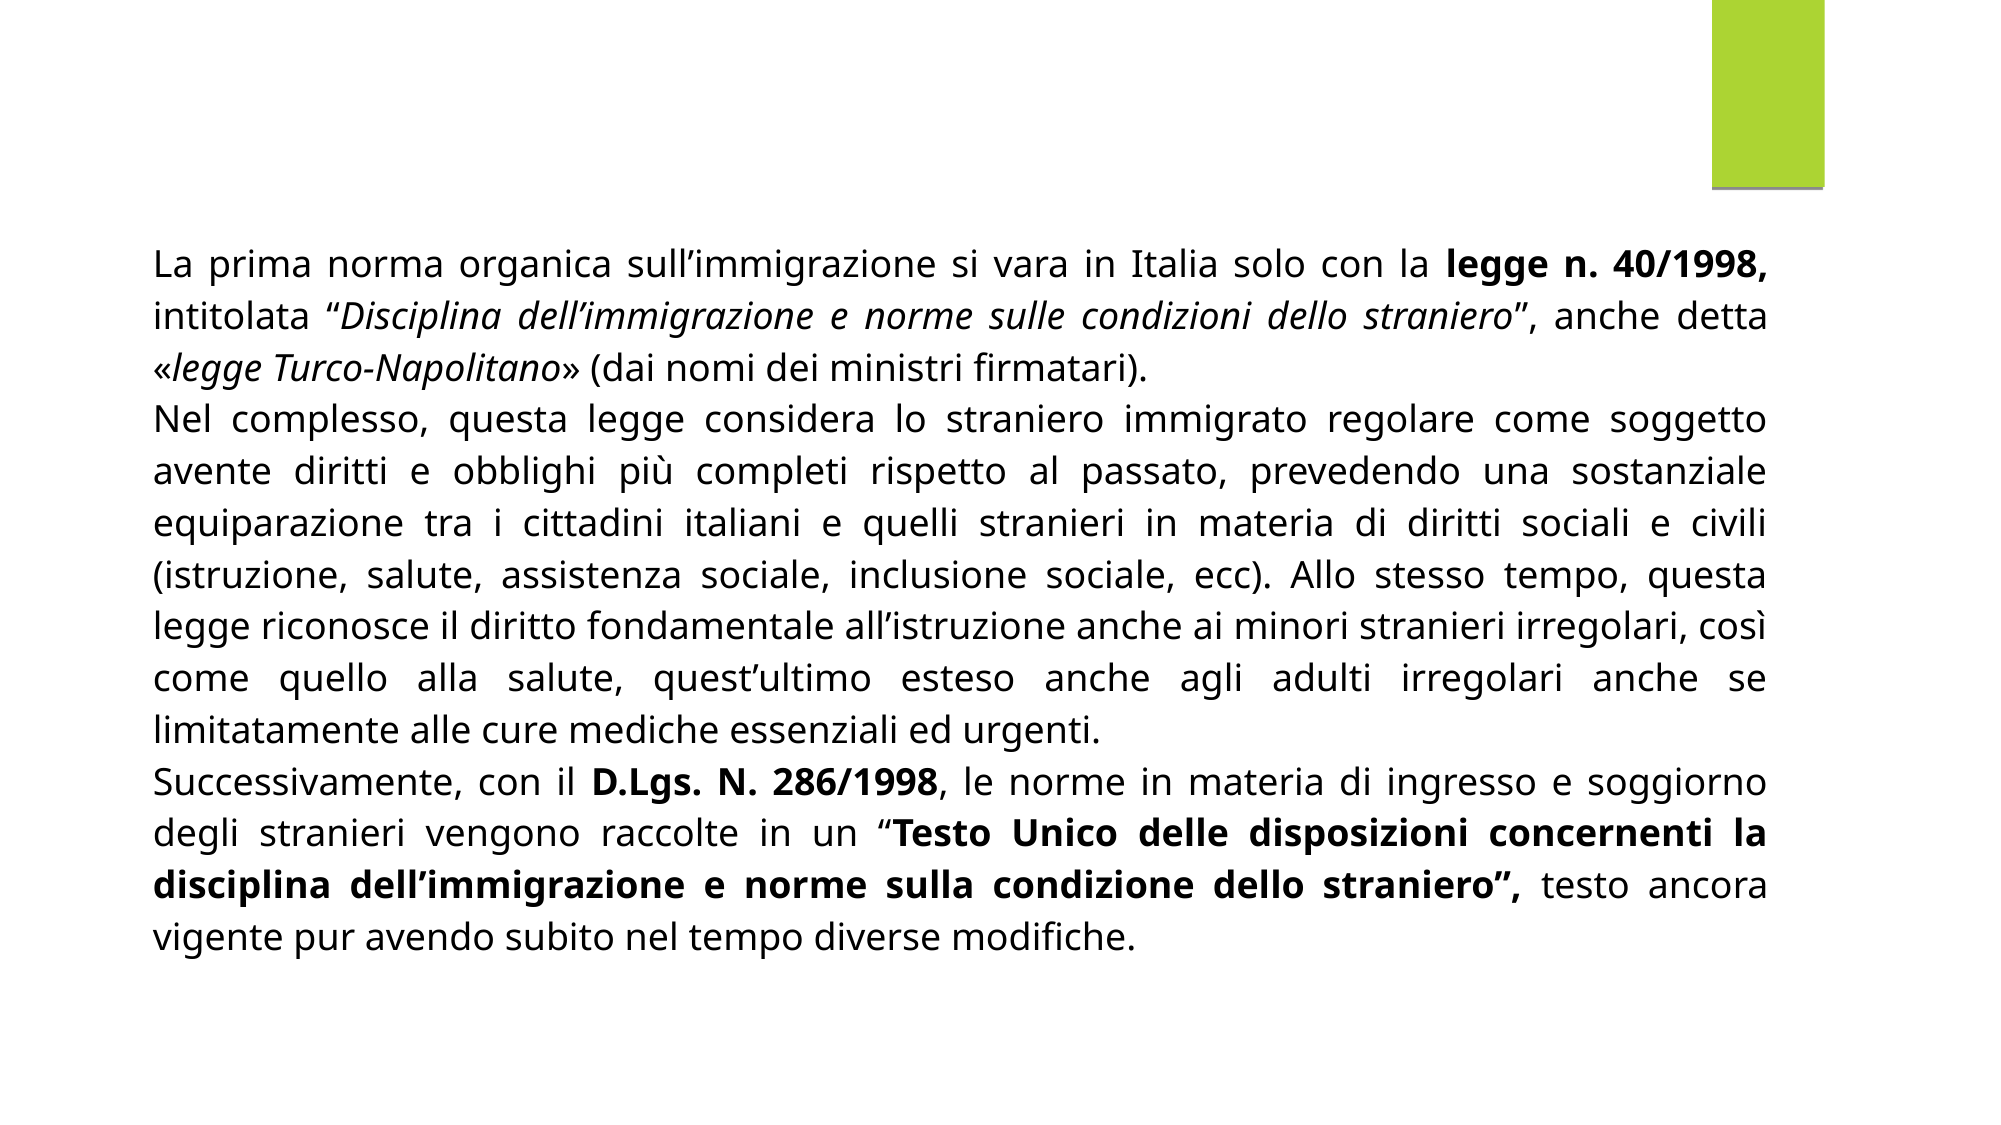

La prima norma organica sull’immigrazione si vara in Italia solo con la legge n. 40/1998, intitolata “Disciplina dell’immigrazione e norme sulle condizioni dello straniero”, anche detta «legge Turco-Napolitano» (dai nomi dei ministri firmatari).
Nel complesso, questa legge considera lo straniero immigrato regolare come soggetto avente diritti e obblighi più completi rispetto al passato, prevedendo una sostanziale equiparazione tra i cittadini italiani e quelli stranieri in materia di diritti sociali e civili (istruzione, salute, assistenza sociale, inclusione sociale, ecc). Allo stesso tempo, questa legge riconosce il diritto fondamentale all’istruzione anche ai minori stranieri irregolari, così come quello alla salute, quest’ultimo esteso anche agli adulti irregolari anche se limitatamente alle cure mediche essenziali ed urgenti.
Successivamente, con il D.Lgs. N. 286/1998, le norme in materia di ingresso e soggiorno degli stranieri vengono raccolte in un “Testo Unico delle disposizioni concernenti la disciplina dell’immigrazione e norme sulla condizione dello straniero”, testo ancora vigente pur avendo subito nel tempo diverse modifiche.